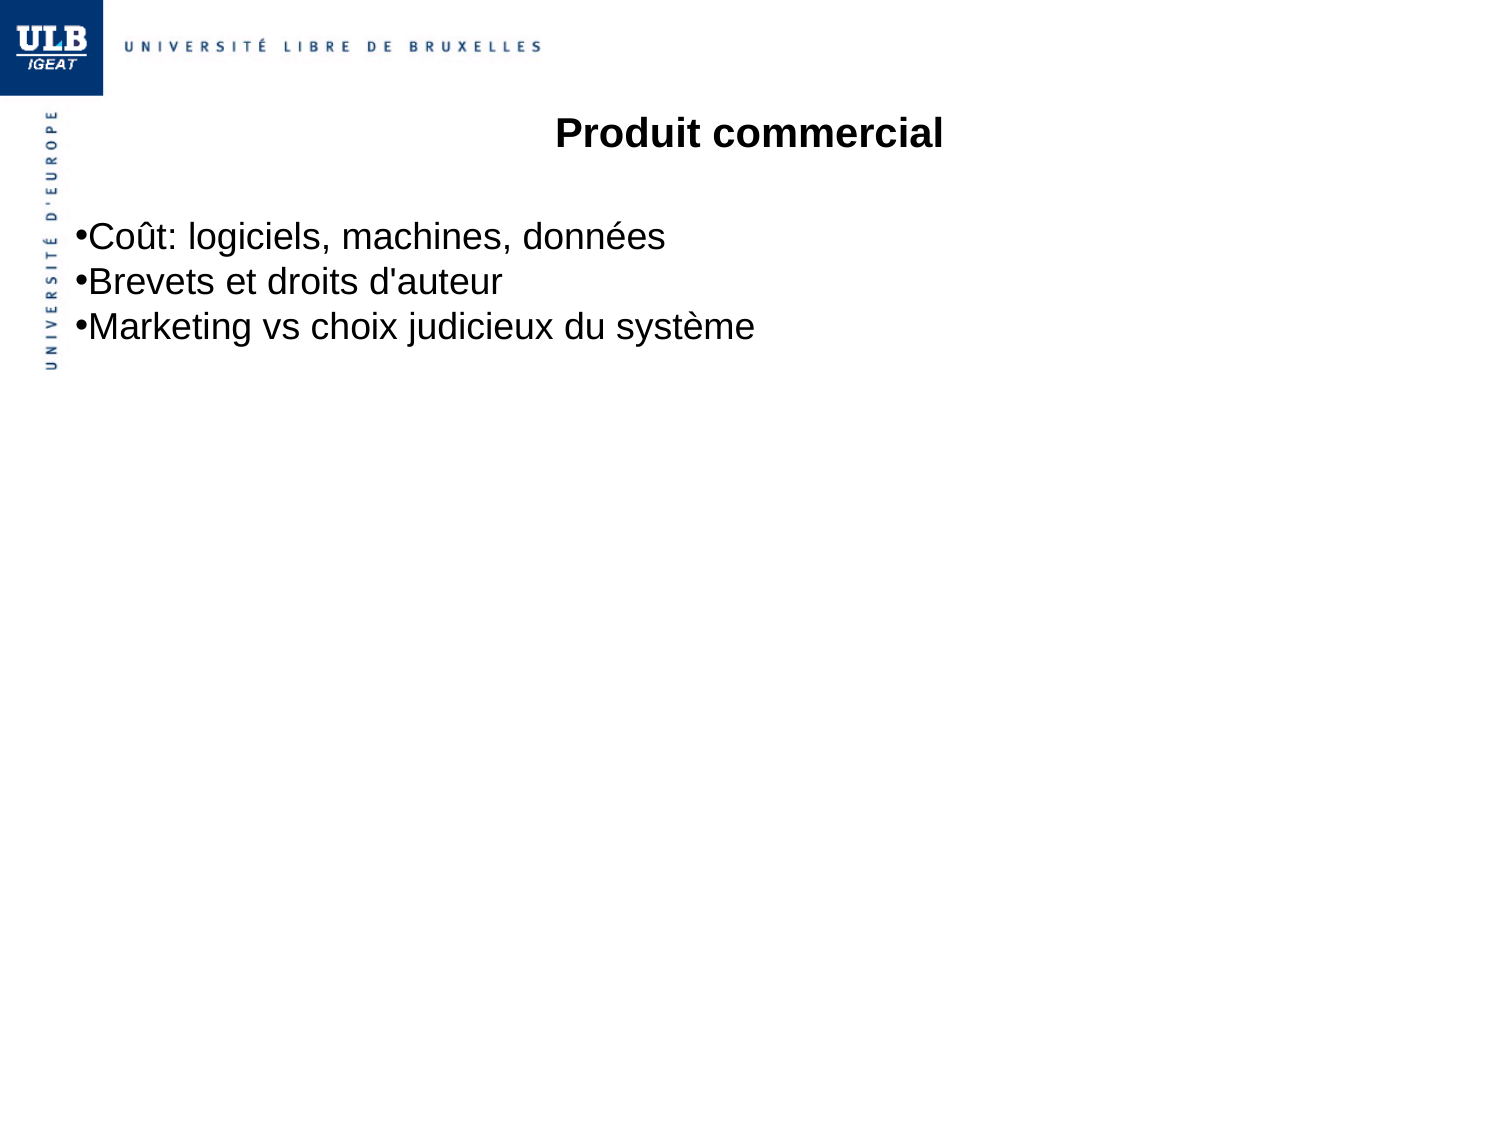

Produit commercial
Coût: logiciels, machines, données
Brevets et droits d'auteur
Marketing vs choix judicieux du système